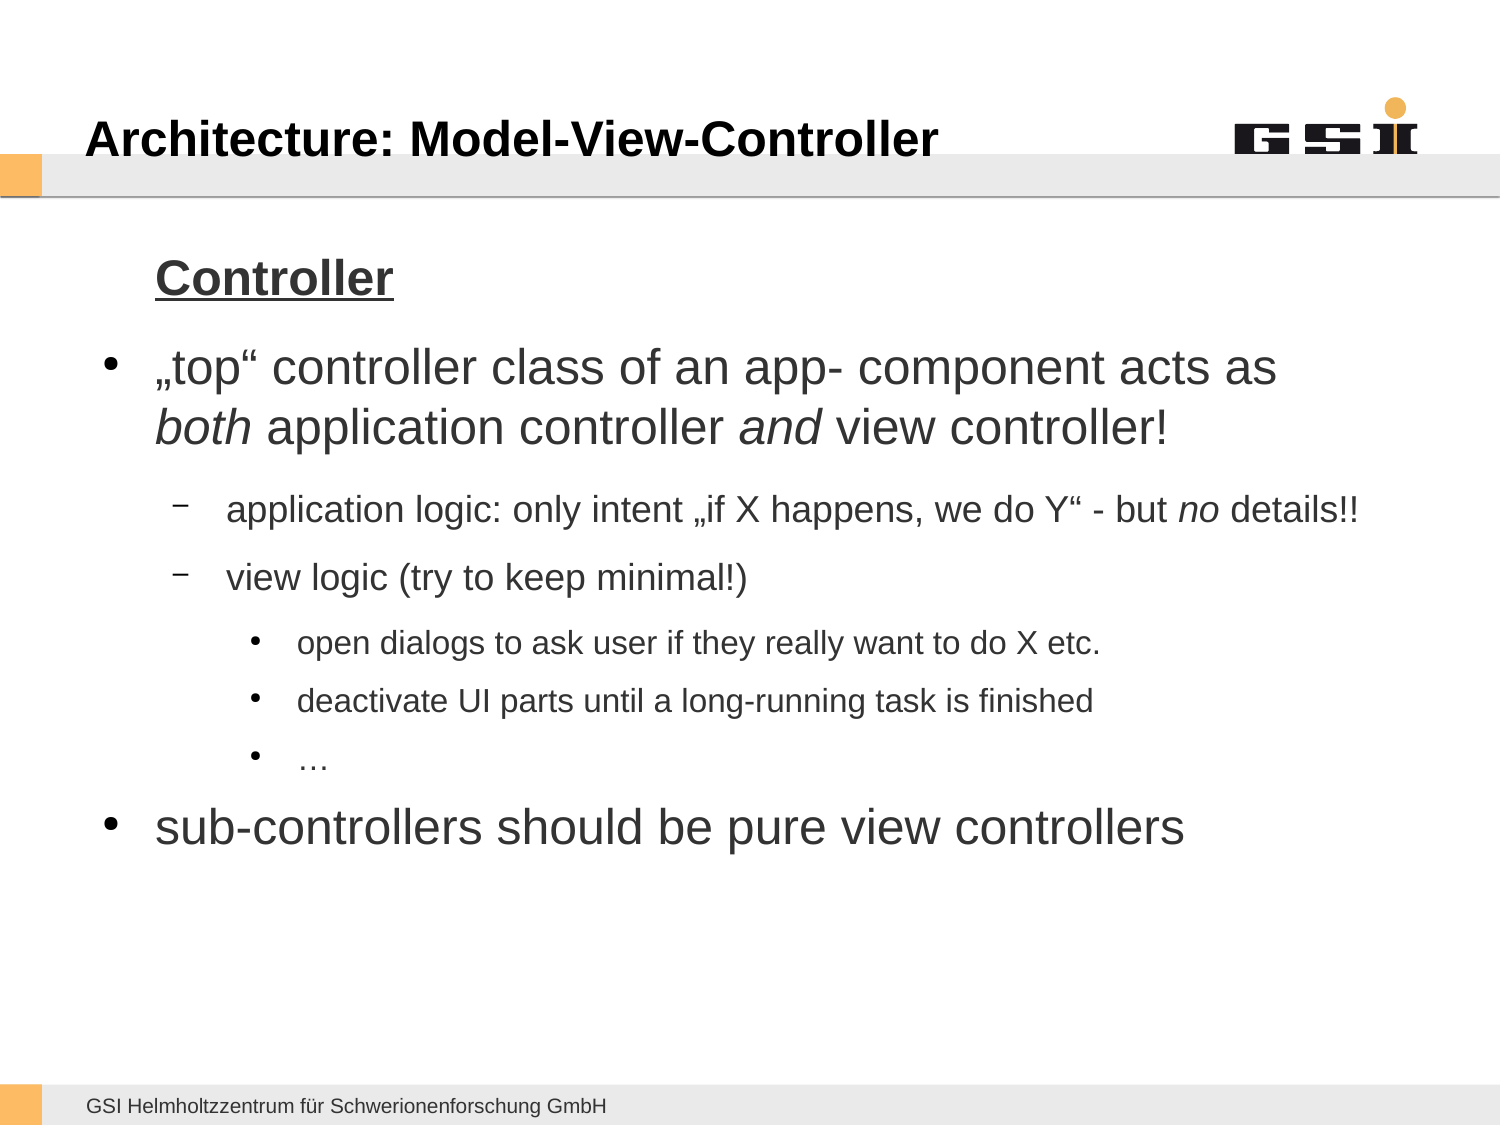

# Architecture: Model-View-Controller
Controller
„top“ controller class of an app- component acts as
both application controller and view controller!
application logic: only intent „if X happens, we do Y“ - but no details!!
view logic (try to keep minimal!)
open dialogs to ask user if they really want to do X etc.
deactivate UI parts until a long-running task is finished
…
sub-controllers should be pure view controllers